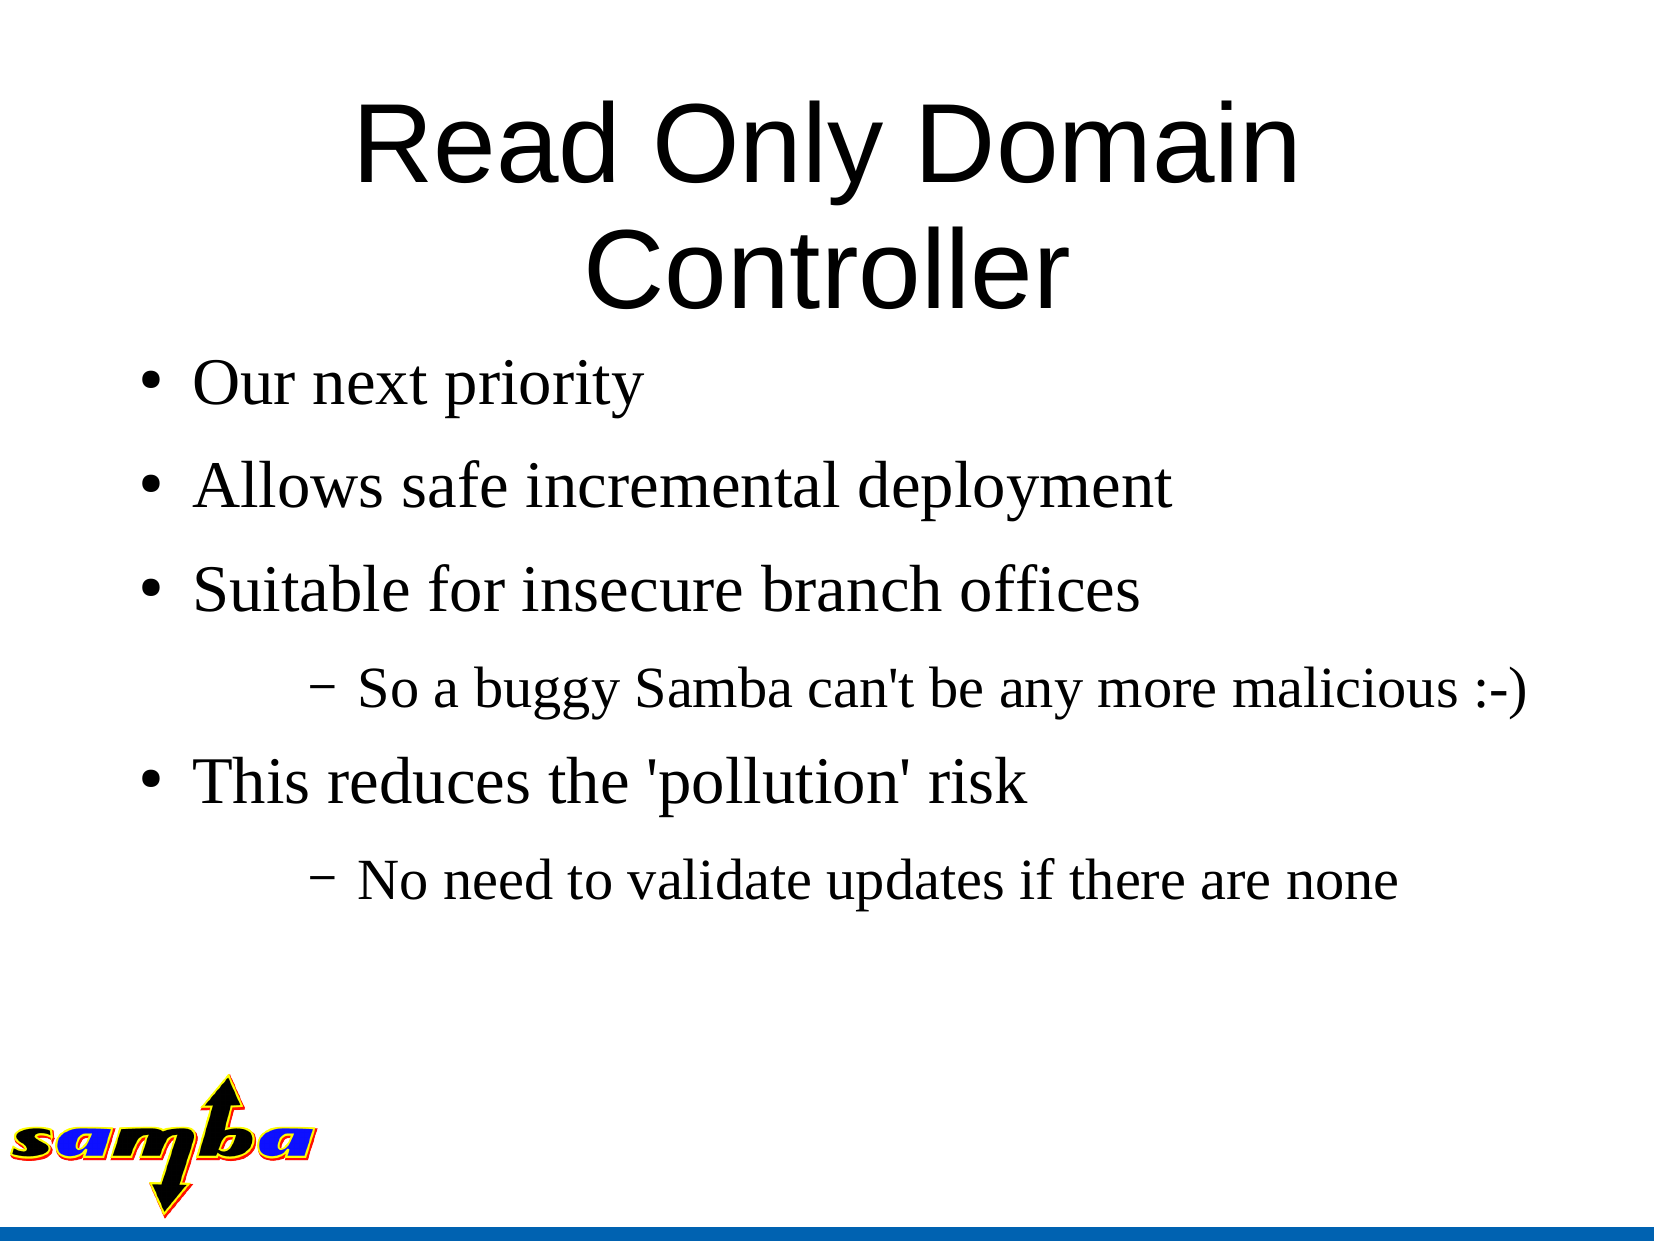

# Read Only Domain Controller
Our next priority
Allows safe incremental deployment
Suitable for insecure branch offices
So a buggy Samba can't be any more malicious :-)
This reduces the 'pollution' risk
No need to validate updates if there are none